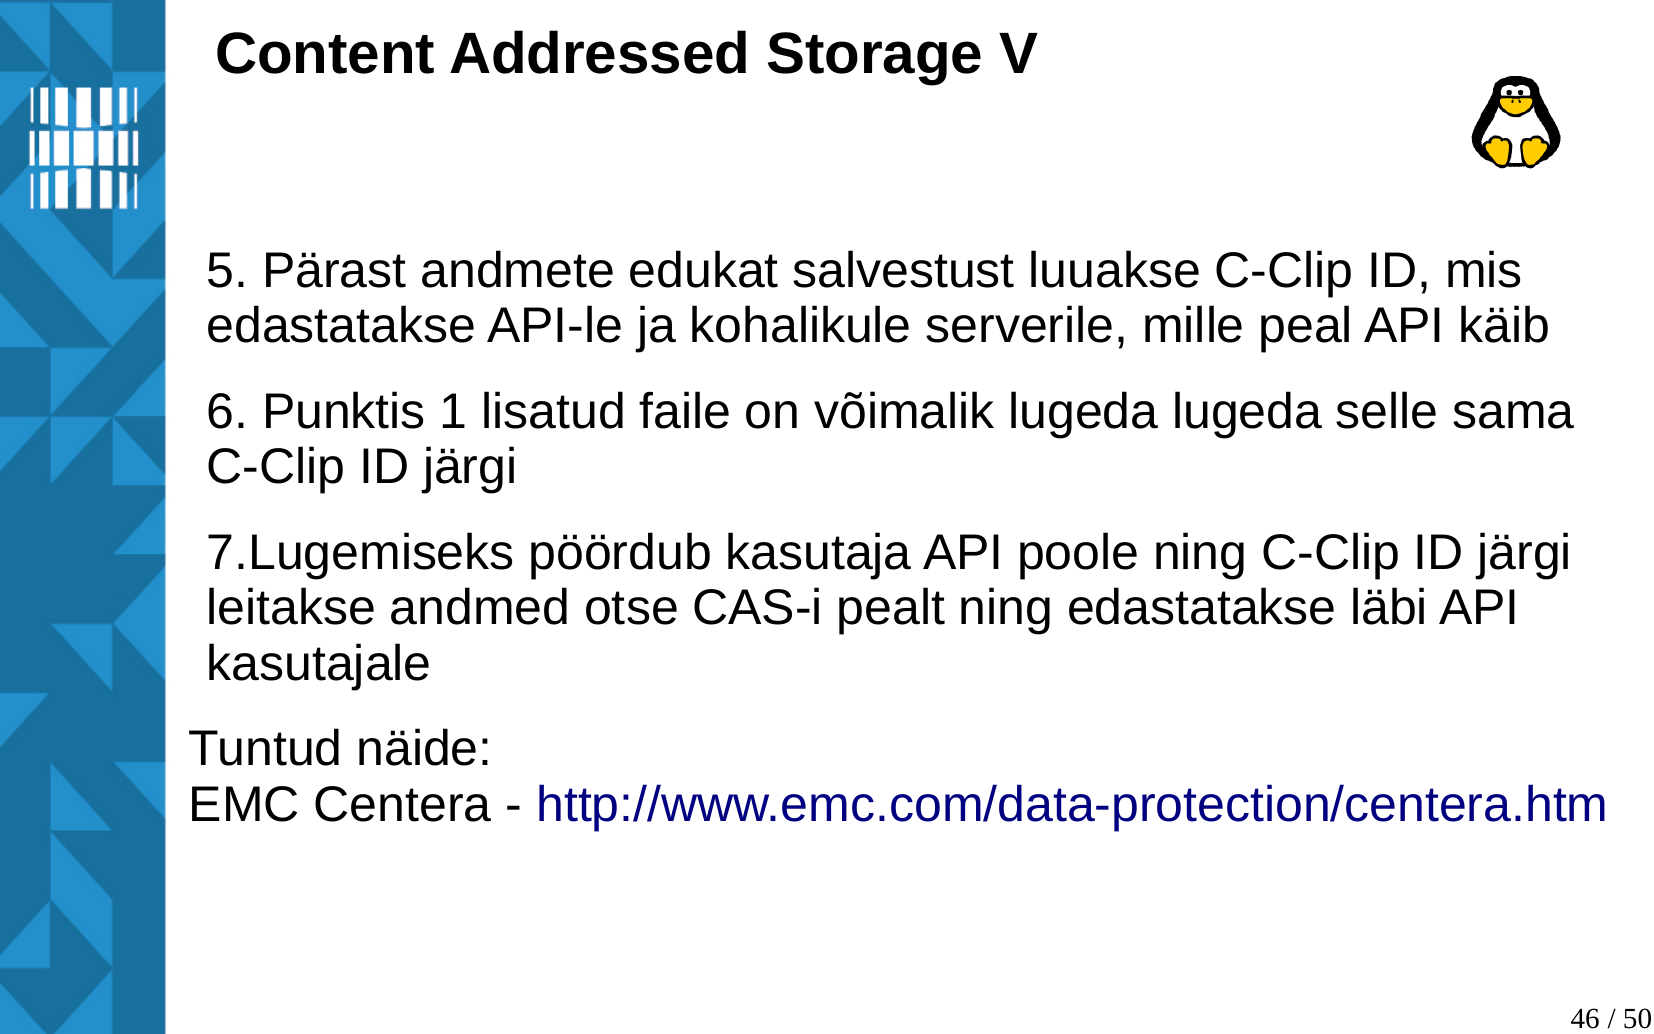

# Content Addressed Storage V
 Pärast andmete edukat salvestust luuakse C-Clip ID, mis edastatakse API-le ja kohalikule serverile, mille peal API käib
 Punktis 1 lisatud faile on võimalik lugeda lugeda selle sama C-Clip ID järgi
Lugemiseks pöördub kasutaja API poole ning C-Clip ID järgi leitakse andmed otse CAS-i pealt ning edastatakse läbi API kasutajale
Tuntud näide:
EMC Centera - http://www.emc.com/data-protection/centera.htm